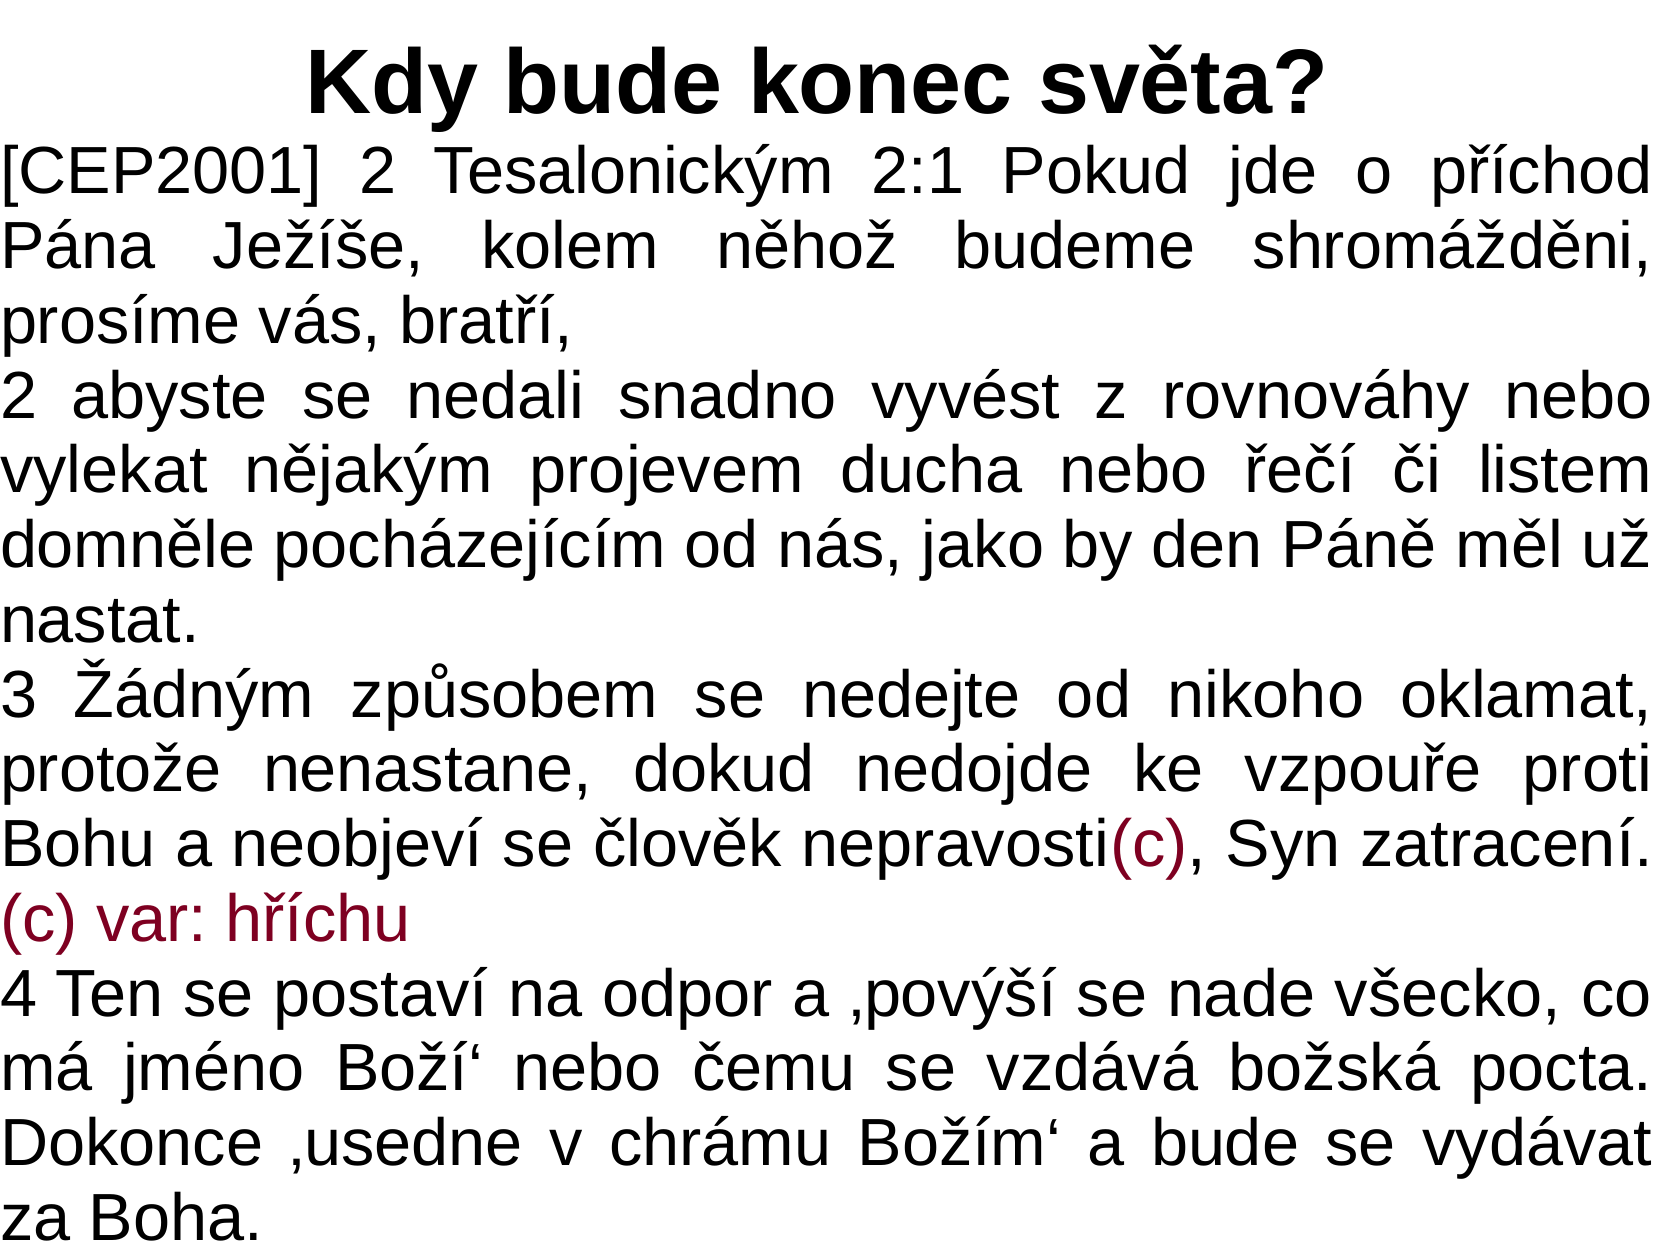

# Kdy bude konec světa?
[CEP2001] 2 Tesalonickým 2:1 Pokud jde o příchod Pána Ježíše, kolem něhož budeme shromážděni, prosíme vás, bratří,
2 abyste se nedali snadno vyvést z rovnováhy nebo vylekat nějakým projevem ducha nebo řečí či listem domněle pocházejícím od nás, jako by den Páně měl už nastat.
3 Žádným způsobem se nedejte od nikoho oklamat, protože nenastane, dokud nedojde ke vzpouře proti Bohu a neobjeví se člověk nepravosti(c), Syn zatracení. (c) var: hříchu
4 Ten se postaví na odpor a ‚povýší se nade všecko, co má jméno Boží‘ nebo čemu se vzdává božská pocta. Dokonce ‚usedne v chrámu Božím‘ a bude se vydávat za Boha.